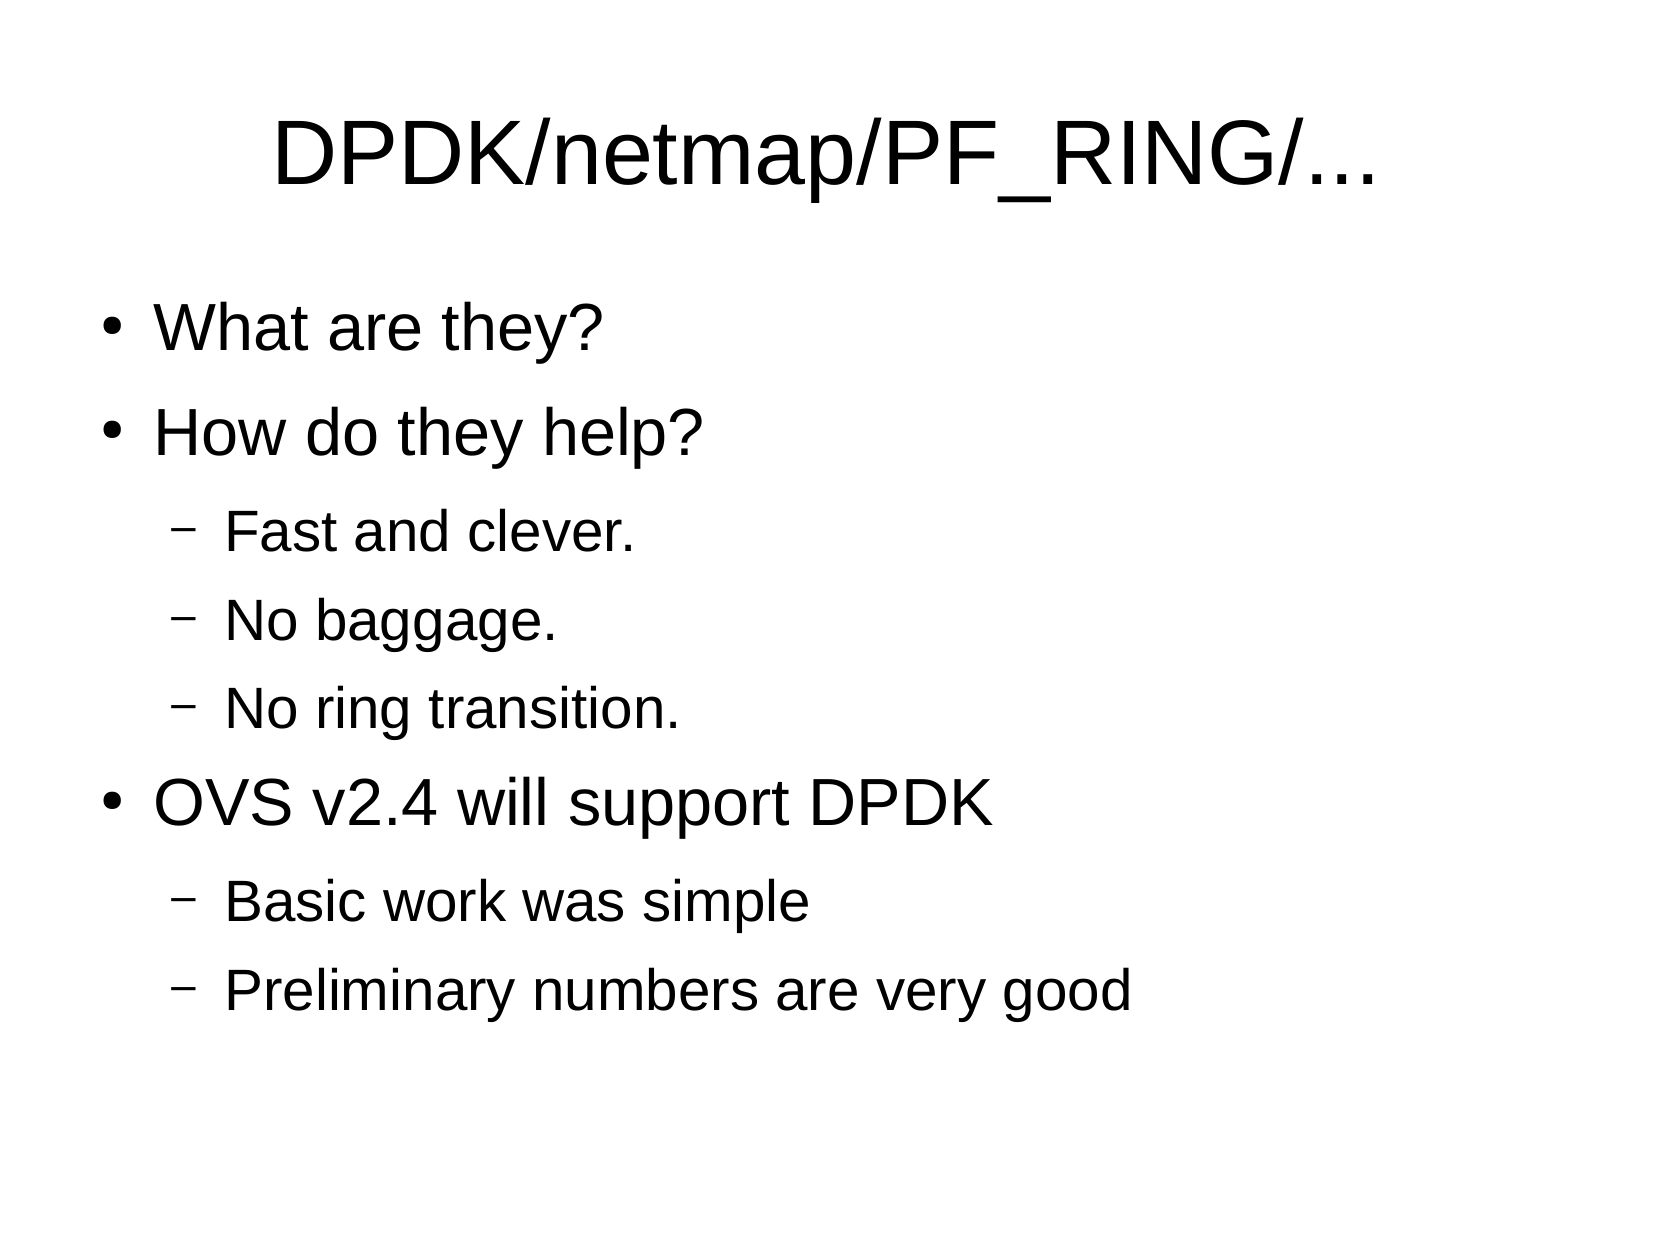

# DPDK/netmap/PF_RING/...
What are they?
How do they help?
Fast and clever.
No baggage.
No ring transition.
OVS v2.4 will support DPDK
Basic work was simple
Preliminary numbers are very good